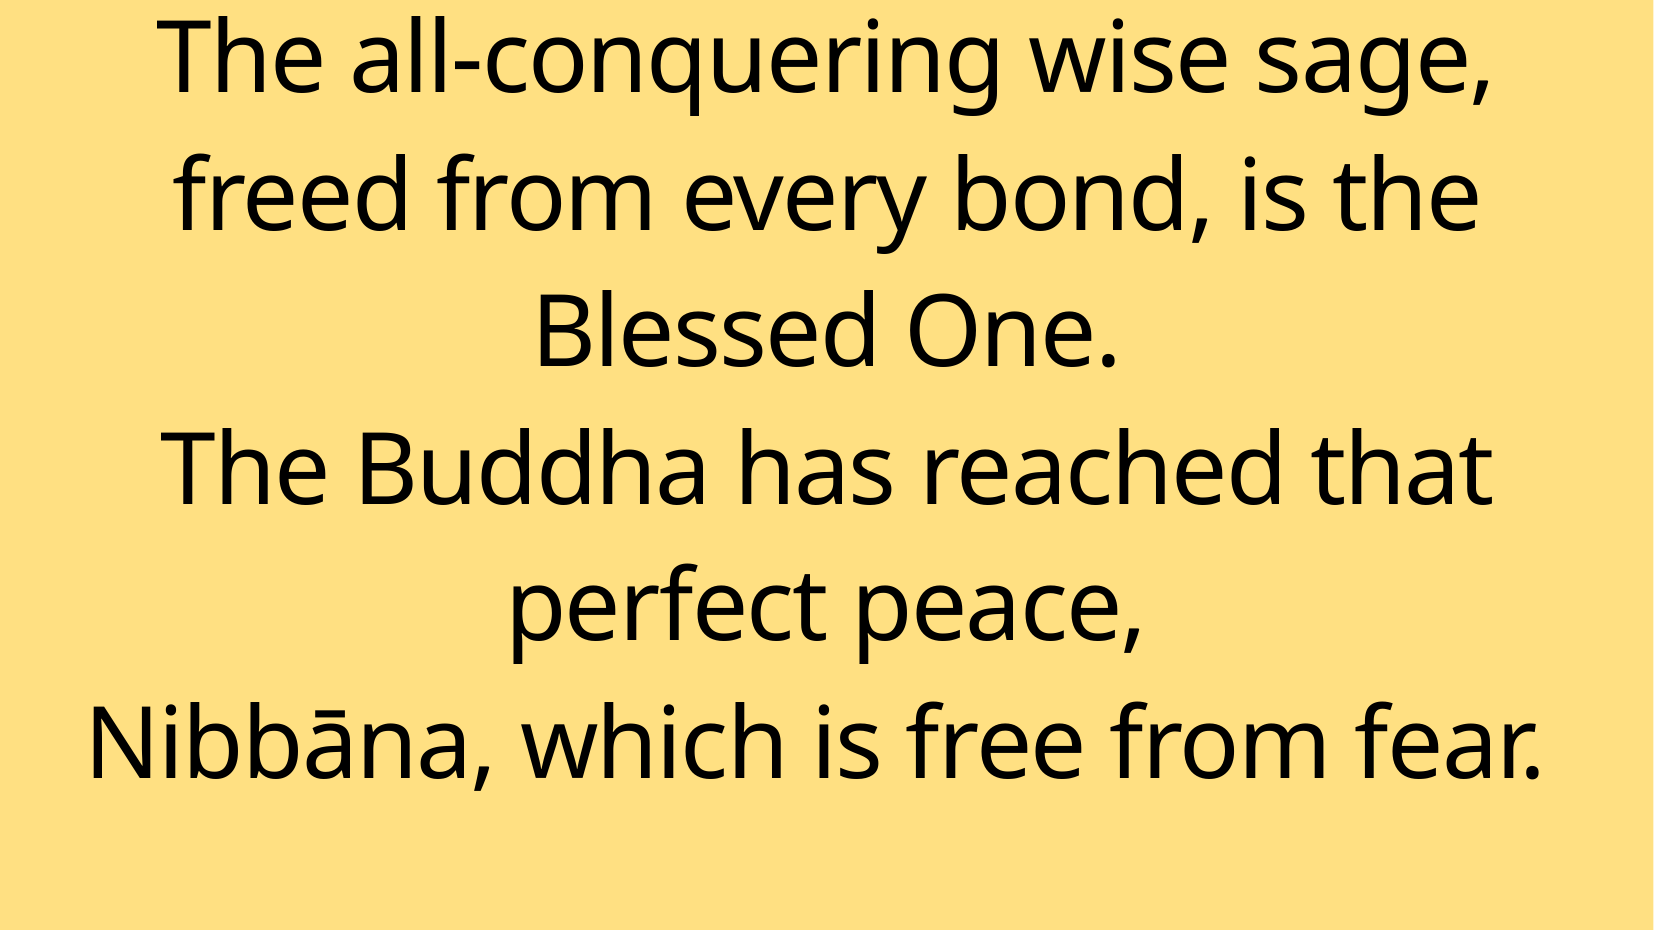

# The all-conquering wise sage,
freed from every bond, is the Blessed One.
The Buddha has reached that perfect peace,
Nibbāna, which is free from fear.